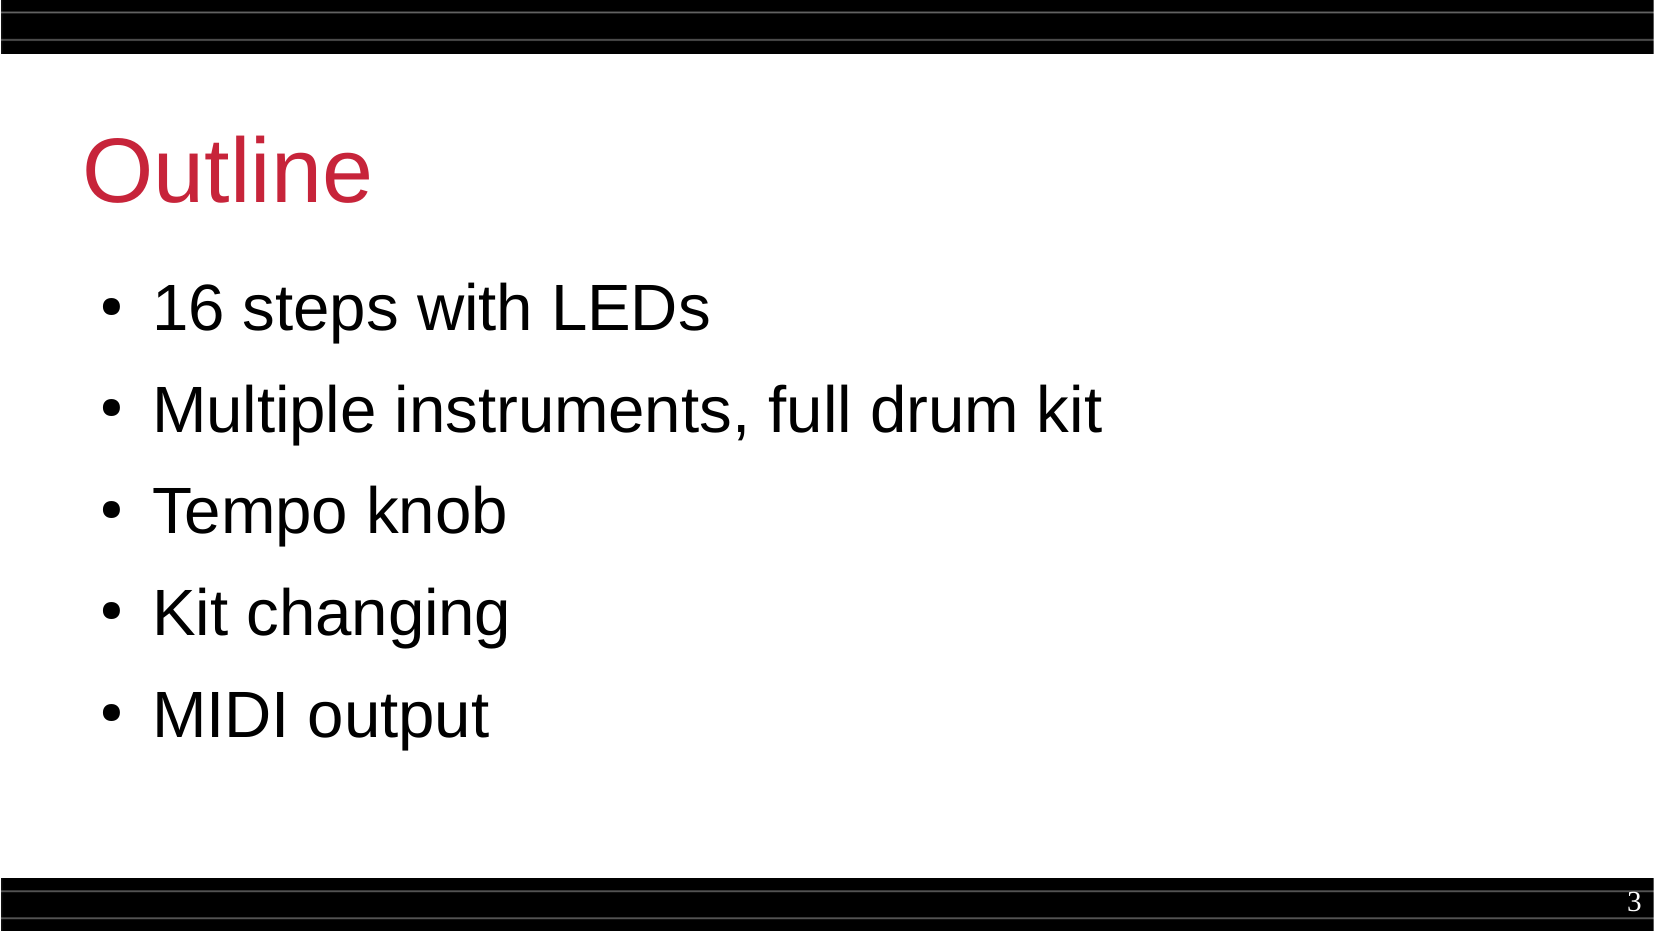

# Outline
16 steps with LEDs
Multiple instruments, full drum kit
Tempo knob
Kit changing
MIDI output